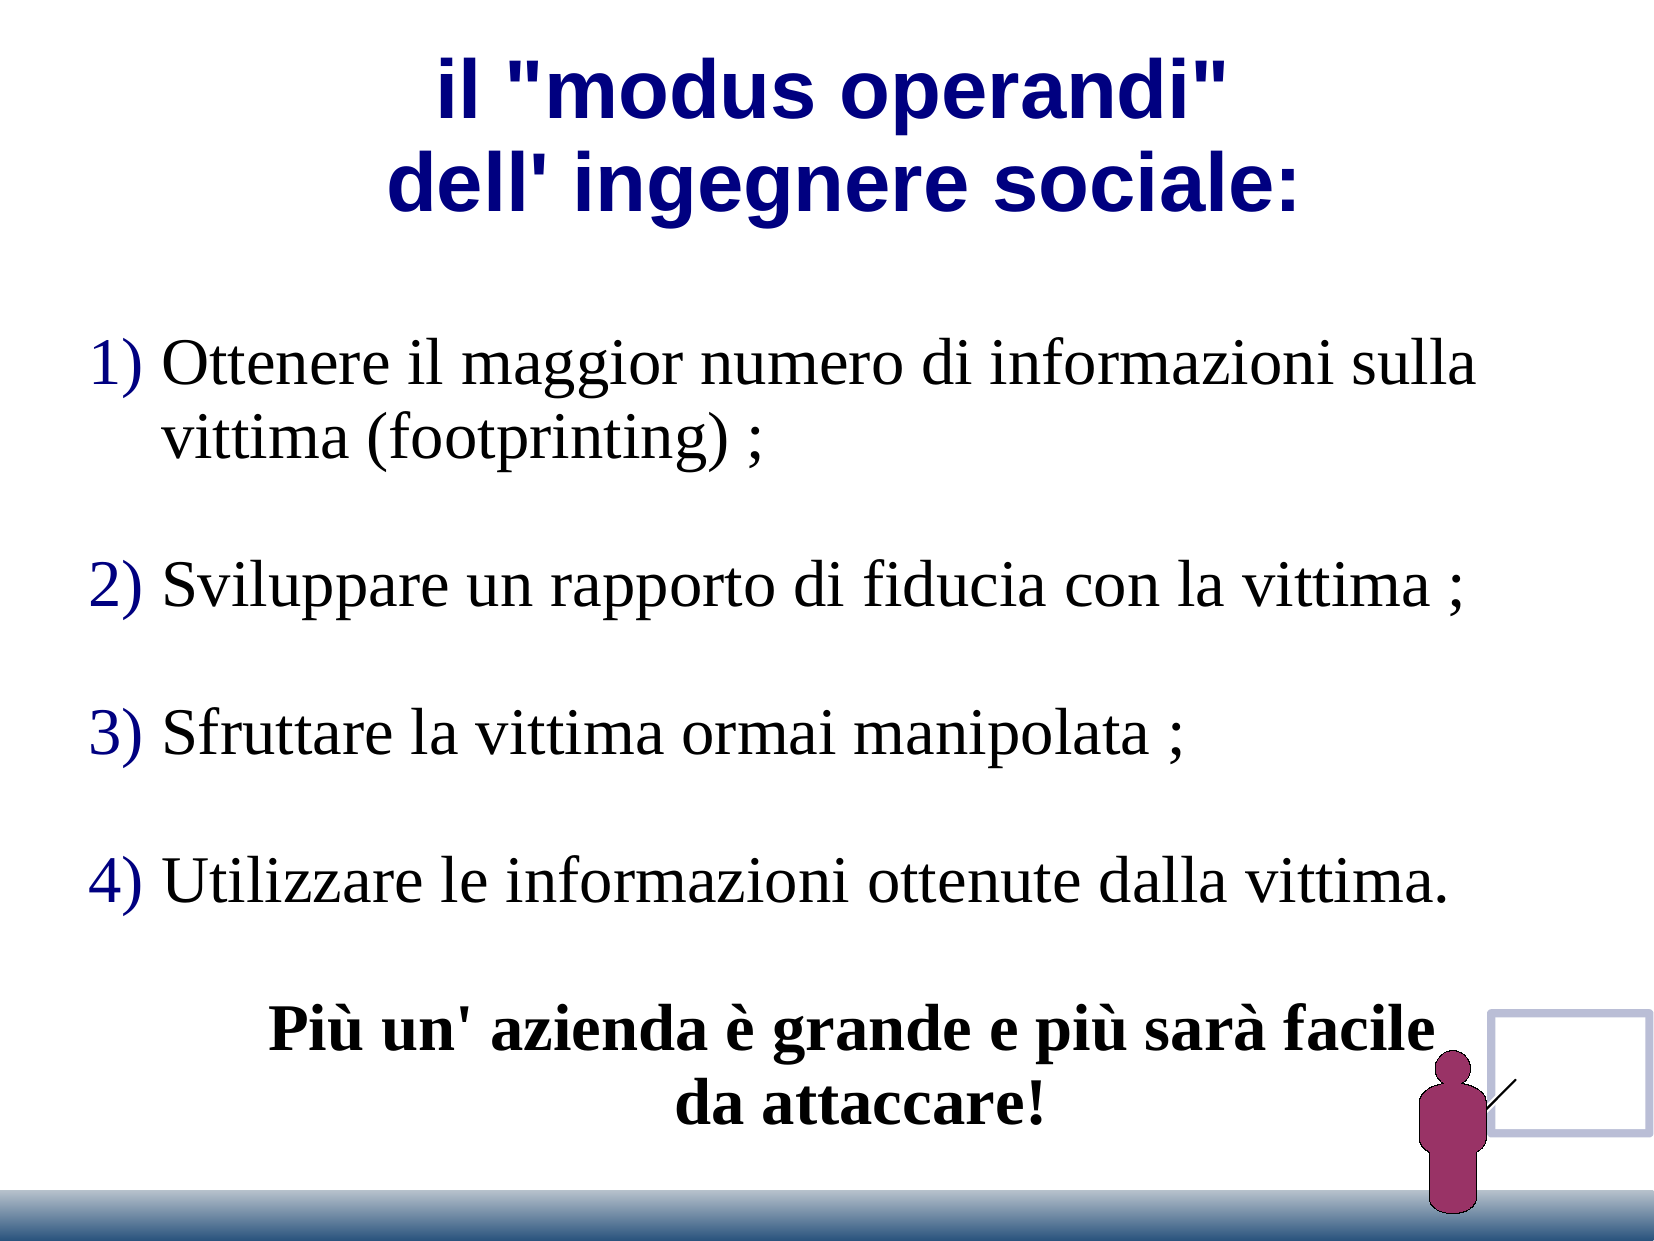

# il "modus operandi" dell' ingegnere sociale:
 Ottenere il maggior numero di informazioni sulla
 vittima (footprinting) ;
 Sviluppare un rapporto di fiducia con la vittima ;
 Sfruttare la vittima ormai manipolata ;
 Utilizzare le informazioni ottenute dalla vittima.
Più un' azienda è grande e più sarà facile
da attaccare!